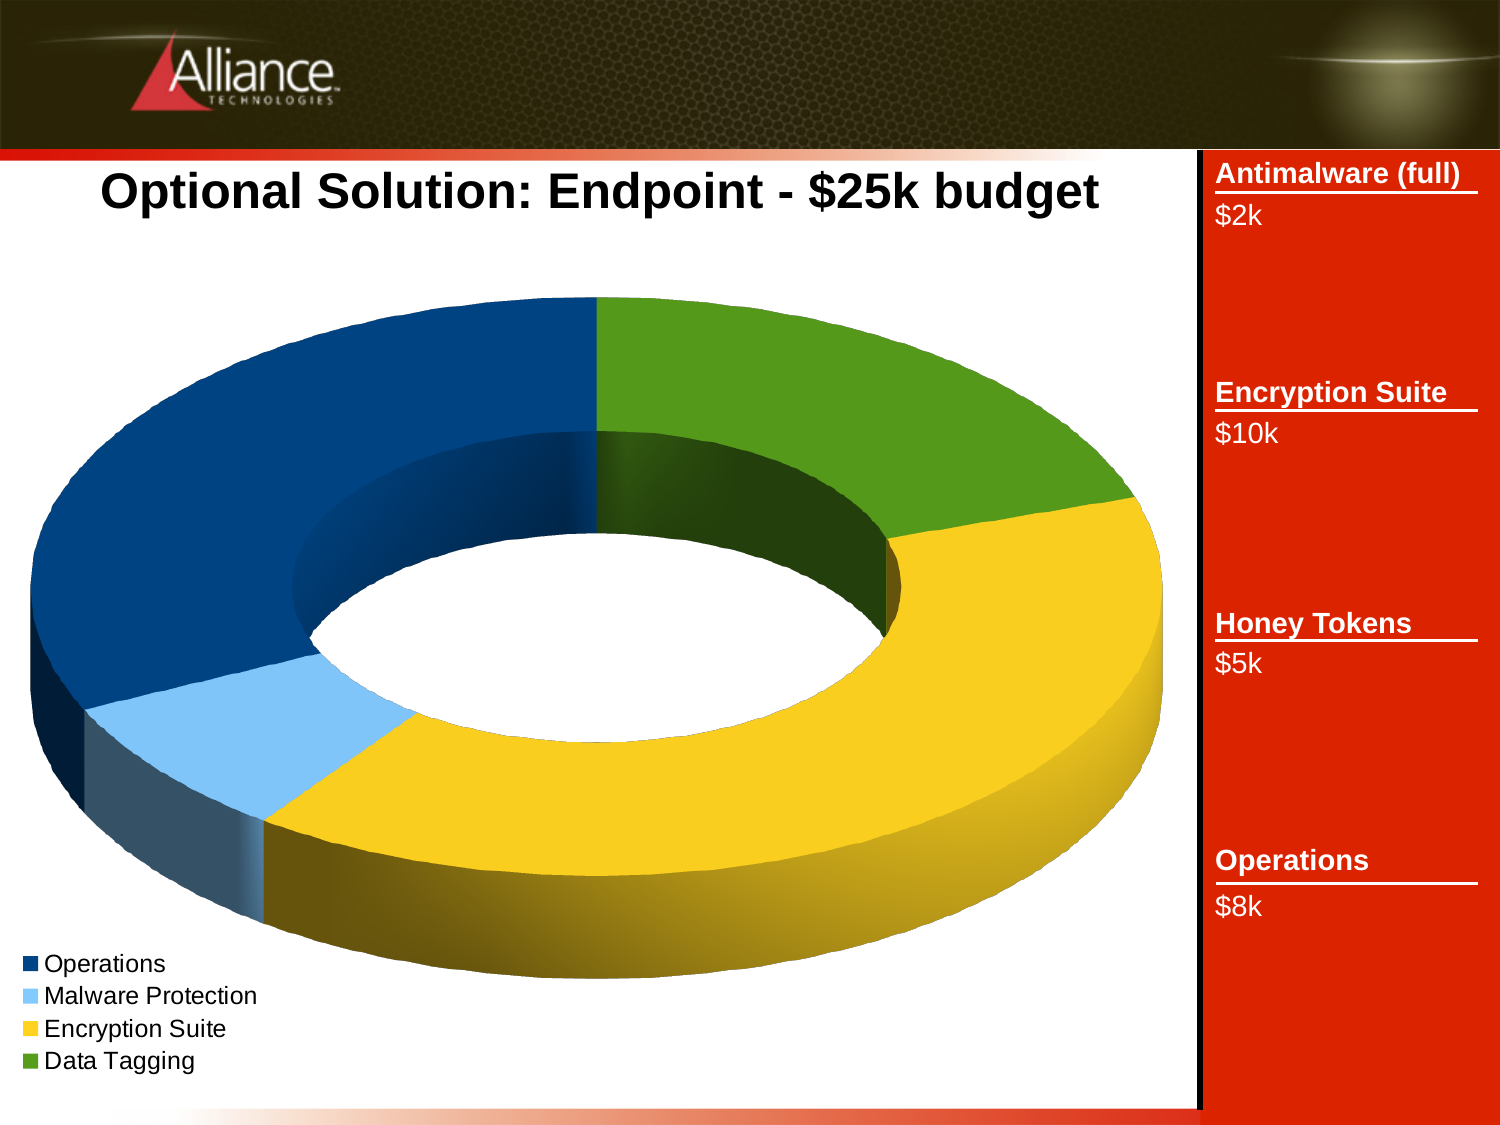

Antimalware (full)
Optional Solution: Endpoint - $25k budget
$2k
### Chart
| Category | Column B |
|---|---|
| Operations | 8.0 |
| Malware Protection | 2.0 |
| Encryption Suite | 10.0 |
| Data Tagging | 5.0 |Encryption Suite
$10k
Honey Tokens
$5k
Operations
$8k